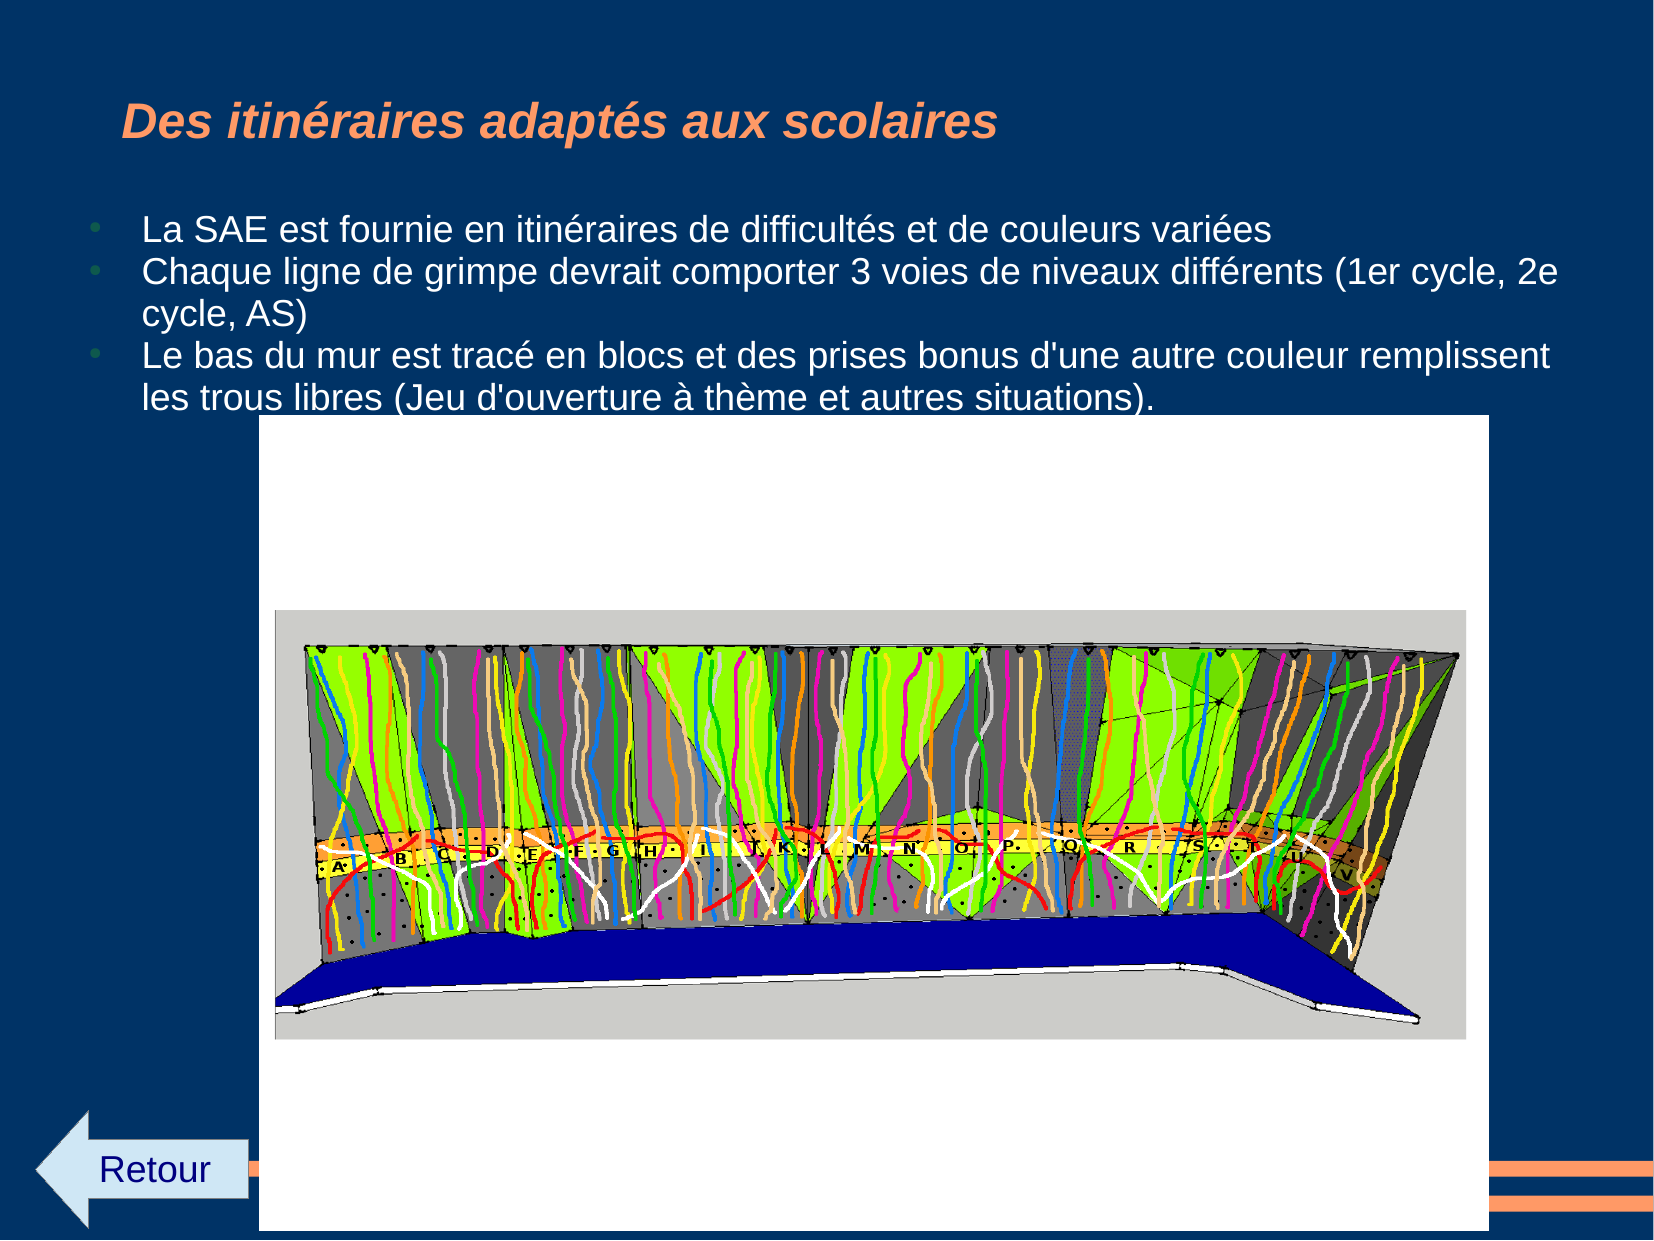

# Des itinéraires adaptés aux scolaires
La SAE est fournie en itinéraires de difficultés et de couleurs variées
Chaque ligne de grimpe devrait comporter 3 voies de niveaux différents (1er cycle, 2e cycle, AS)
Le bas du mur est tracé en blocs et des prises bonus d'une autre couleur remplissent les trous libres (Jeu d'ouverture à thème et autres situations).
Retour